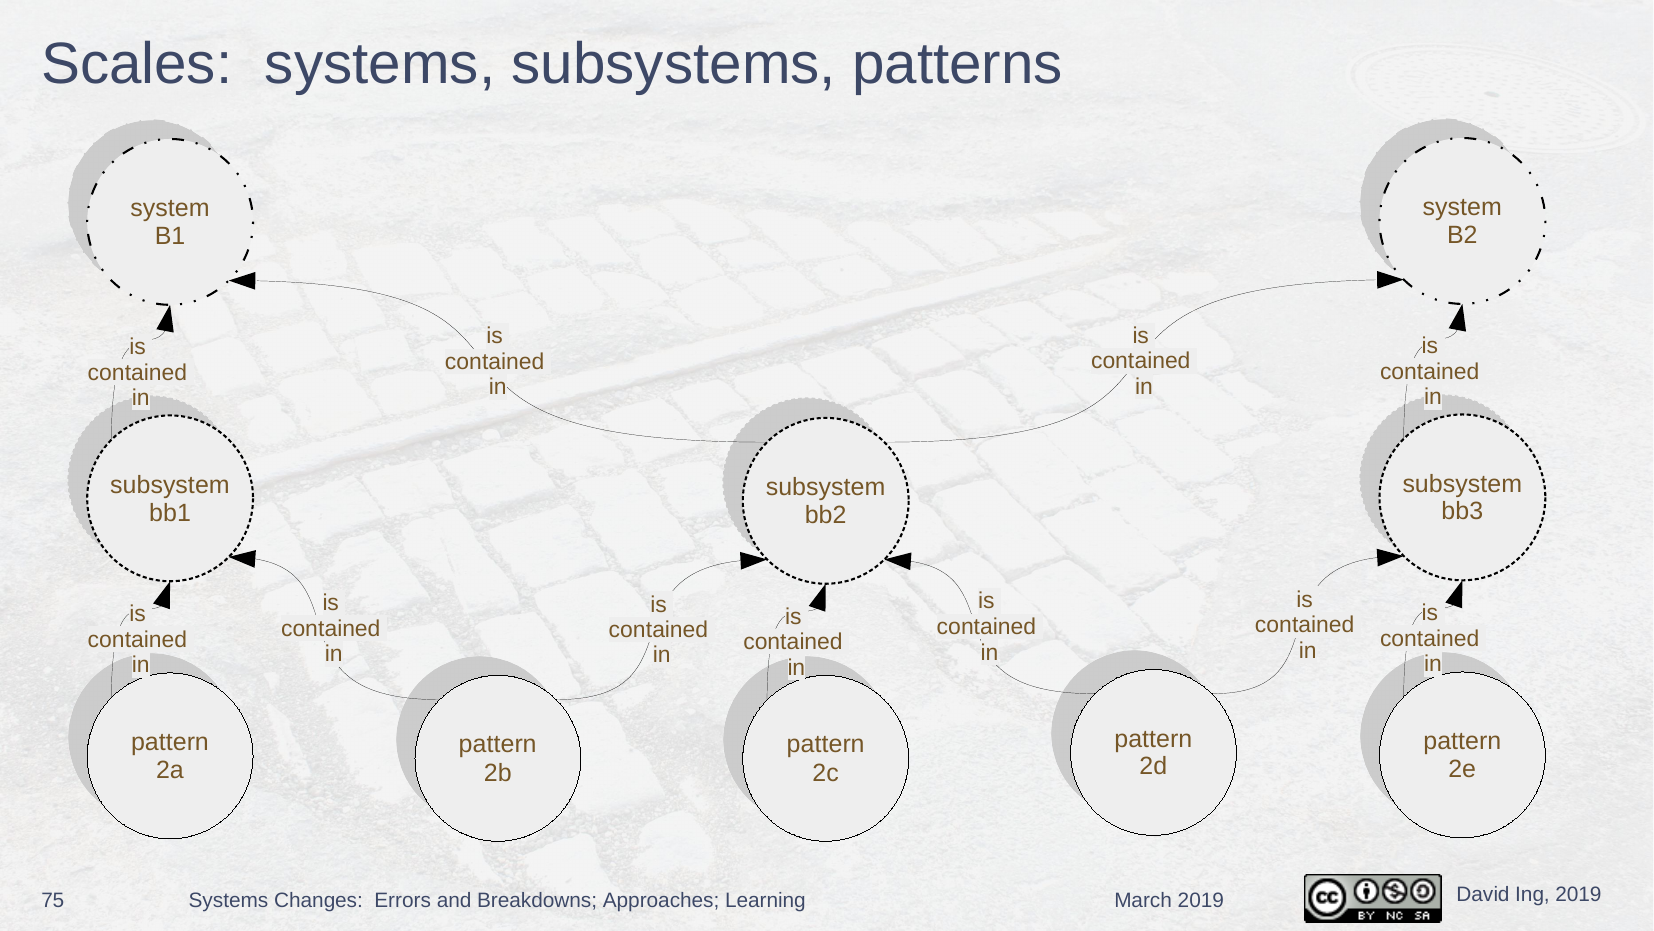

# Scales: systems, subsystems, patterns
system
B2
system
B1
subsystem
bb3
subsystem
bb1
subsystem
bb2
pattern
2d
pattern
2e
pattern
2a
pattern
2b
pattern
2c
Systems Changes: Errors and Breakdowns; Approaches; Learning
March 2019